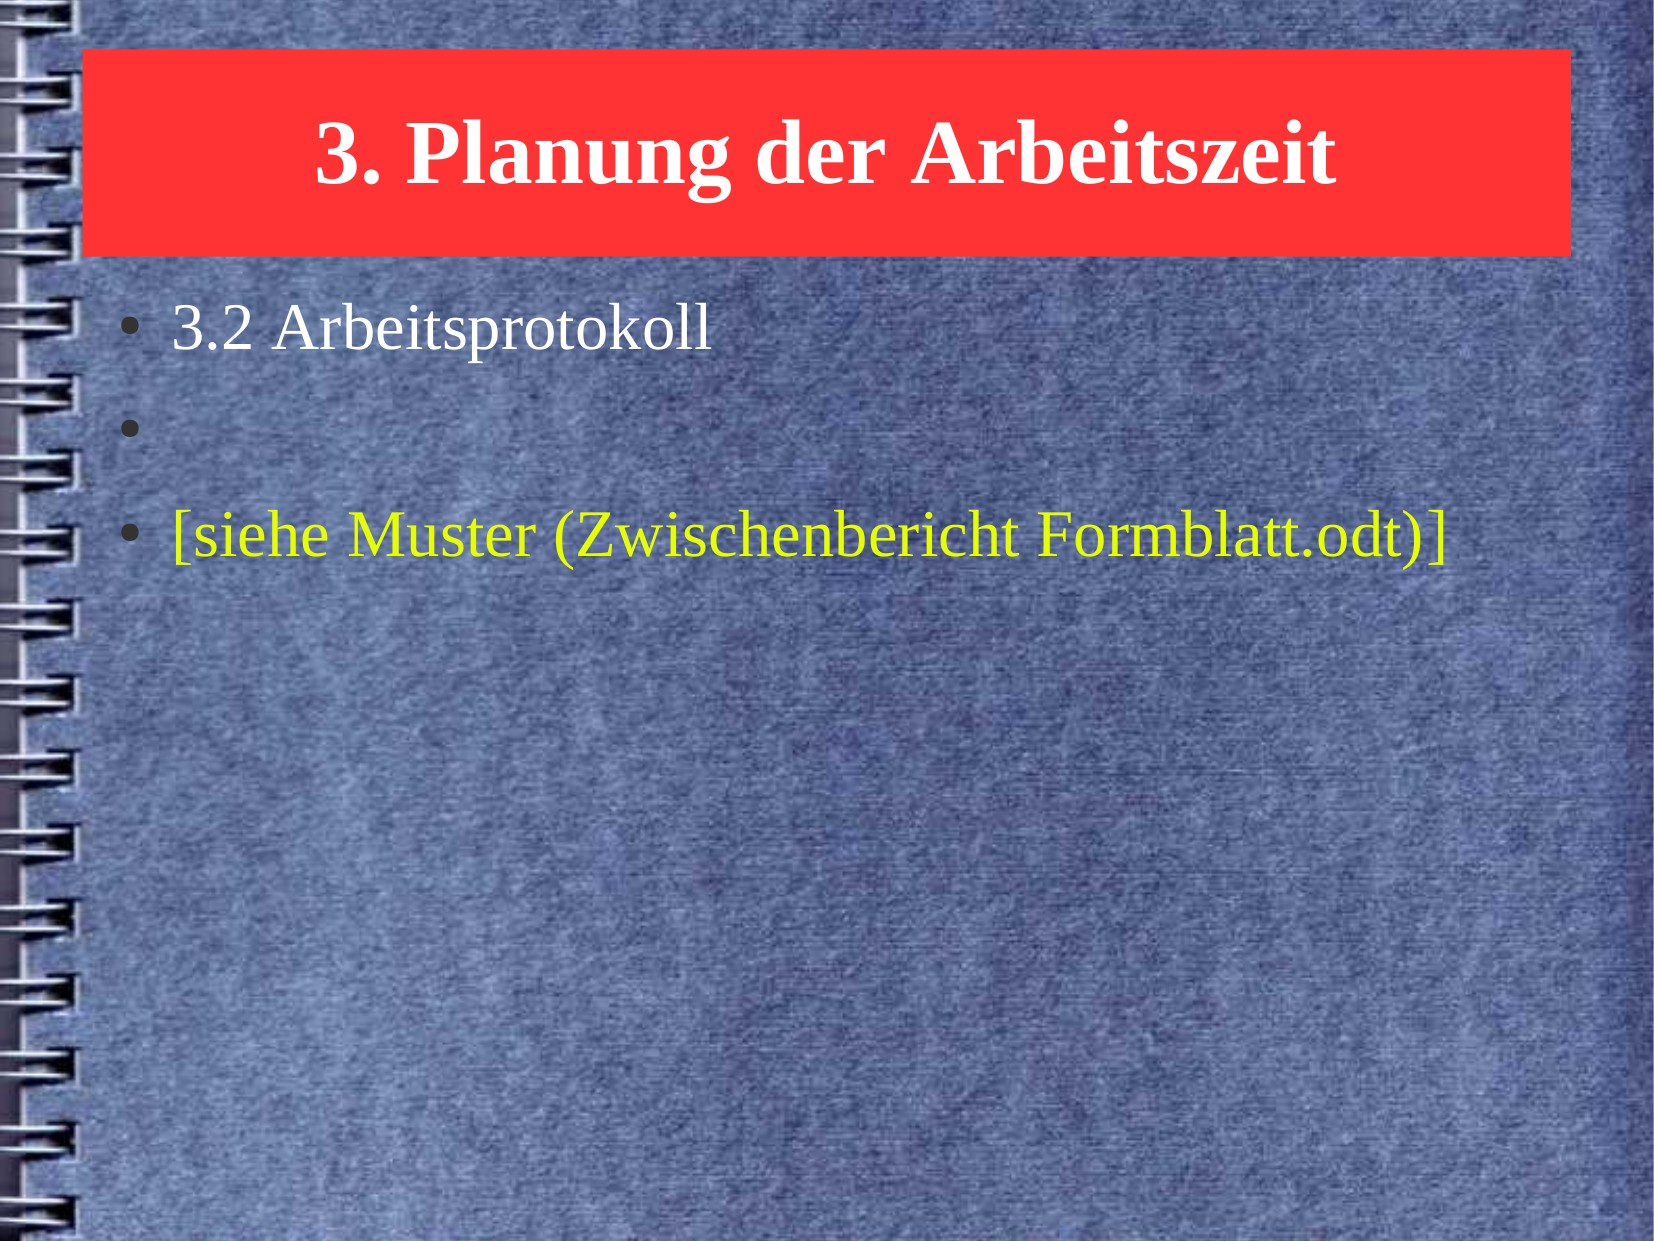

# 3. Planung der Arbeitszeit
3.2 Arbeitsprotokoll
[siehe Muster (Zwischenbericht Formblatt.odt)]